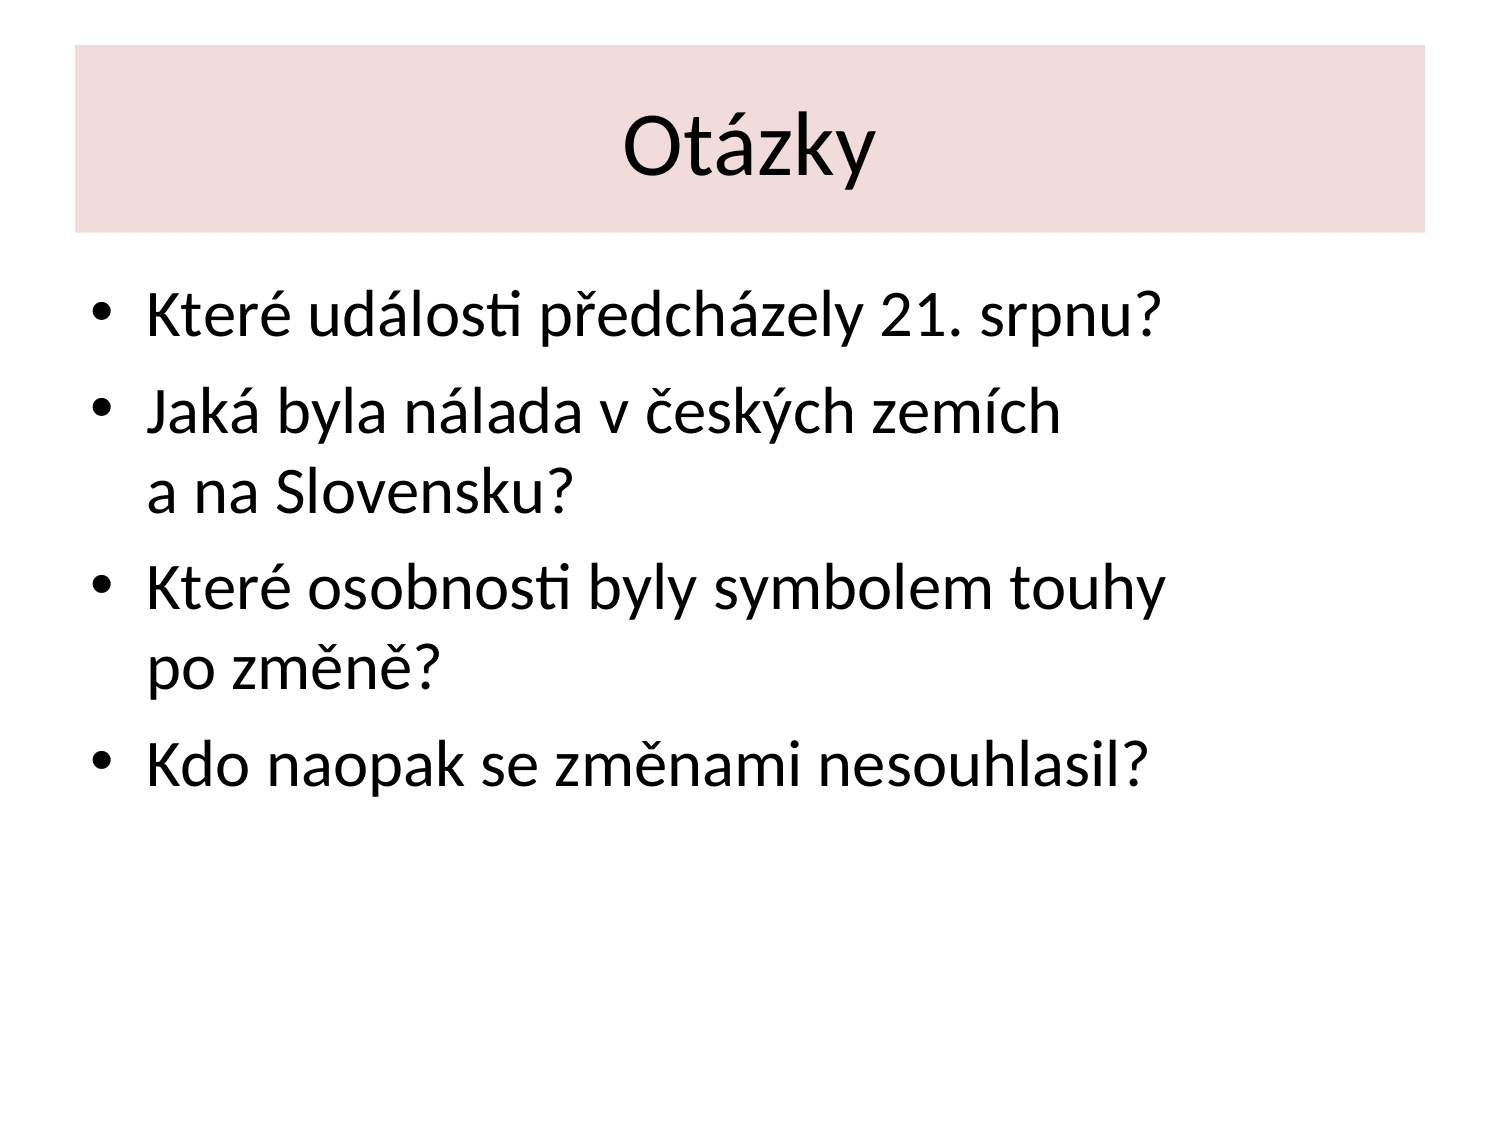

# Otázky
Které události předcházely 21. srpnu?
Jaká byla nálada v českých zemích
a na Slovensku?
Které osobnosti byly symbolem touhy po změně?
Kdo naopak se změnami nesouhlasil?